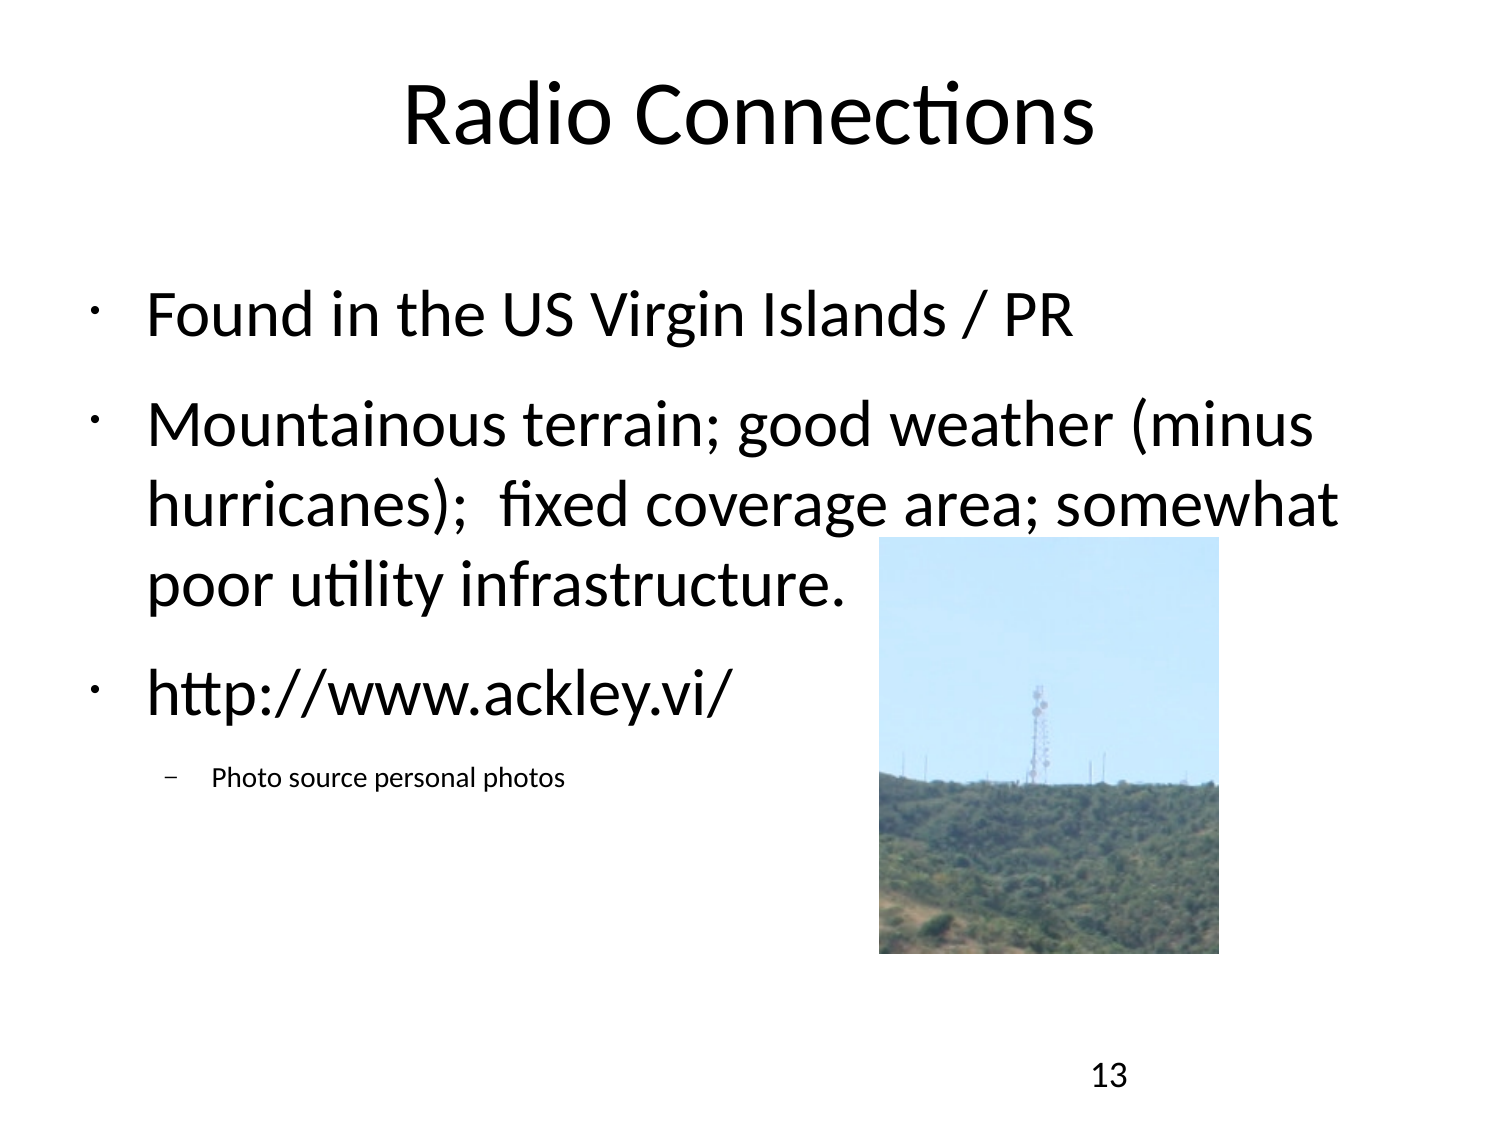

# Radio Connections
Found in the US Virgin Islands / PR
Mountainous terrain; good weather (minus hurricanes); fixed coverage area; somewhat poor utility infrastructure.
http://www.ackley.vi/
Photo source personal photos